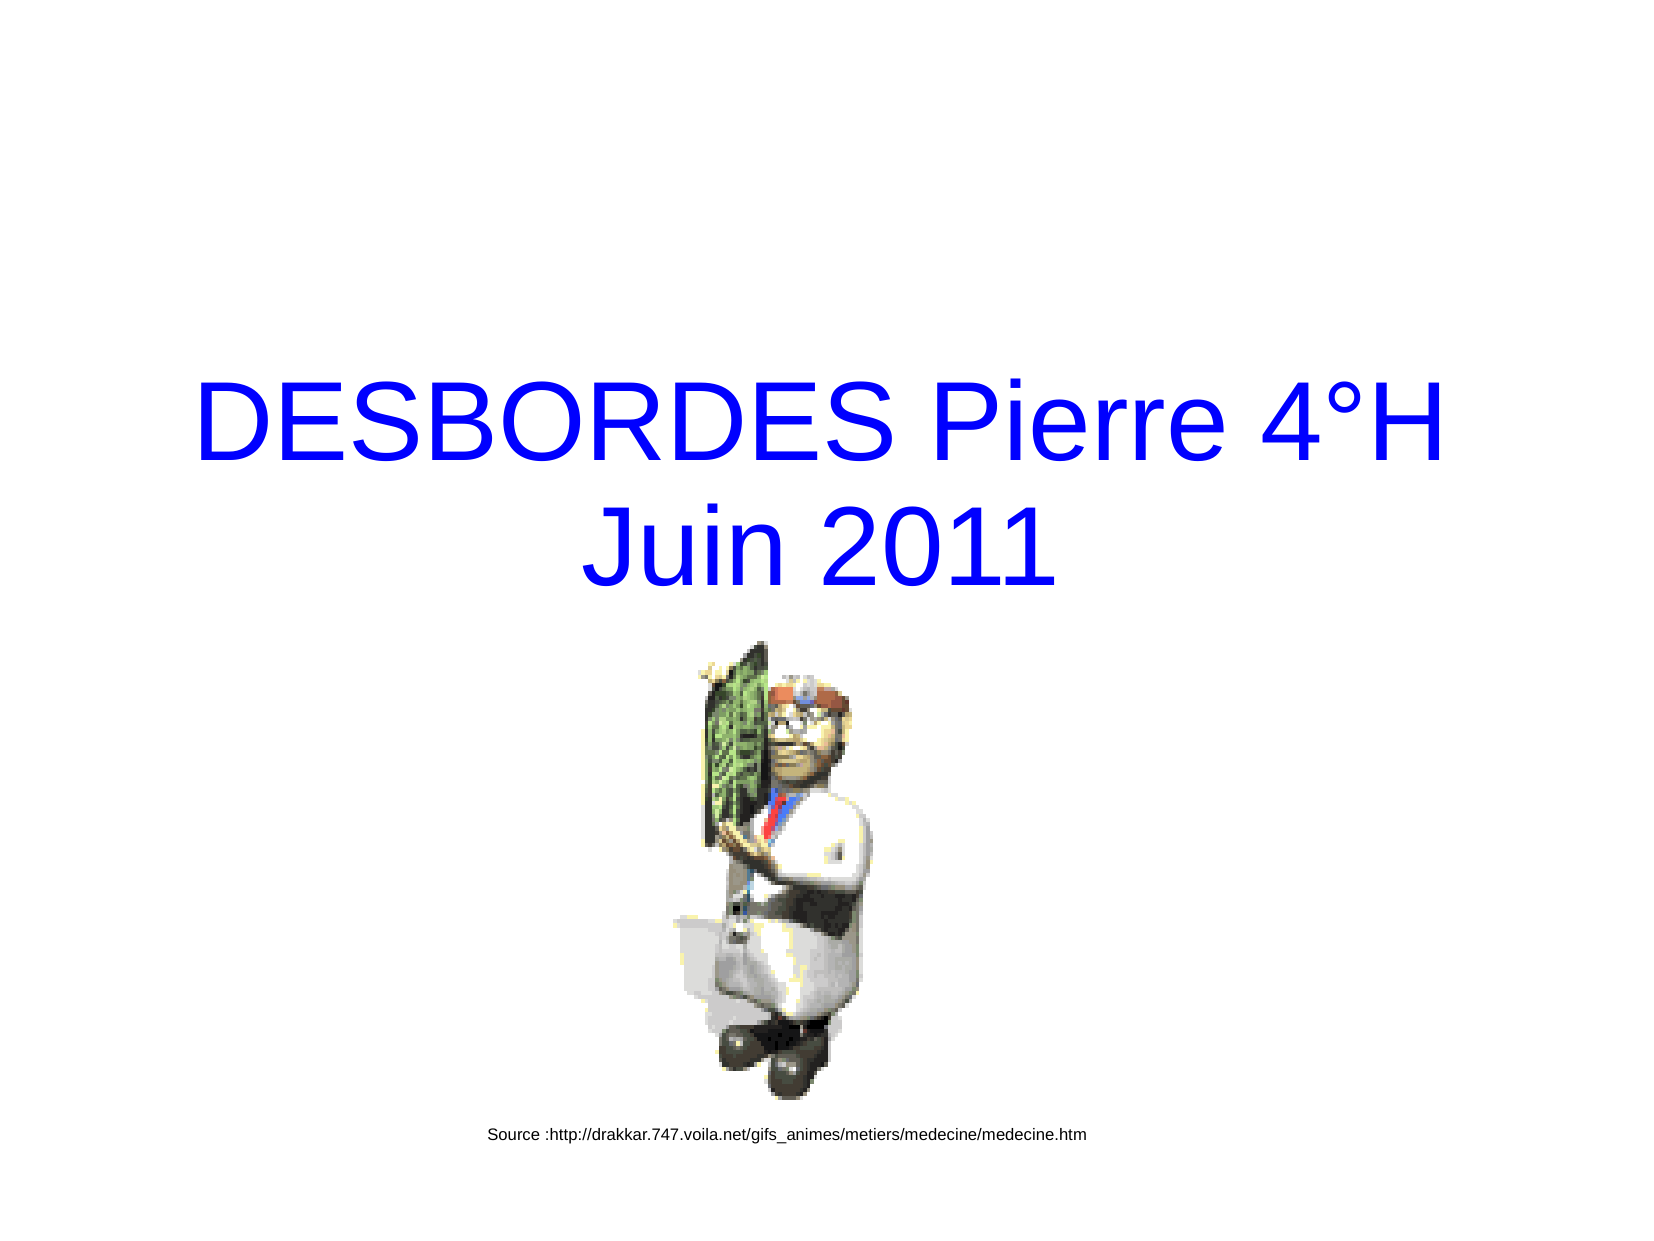

# DESBORDES Pierre 4°H
Juin 2011
Source :http://drakkar.747.voila.net/gifs_animes/metiers/medecine/medecine.htm